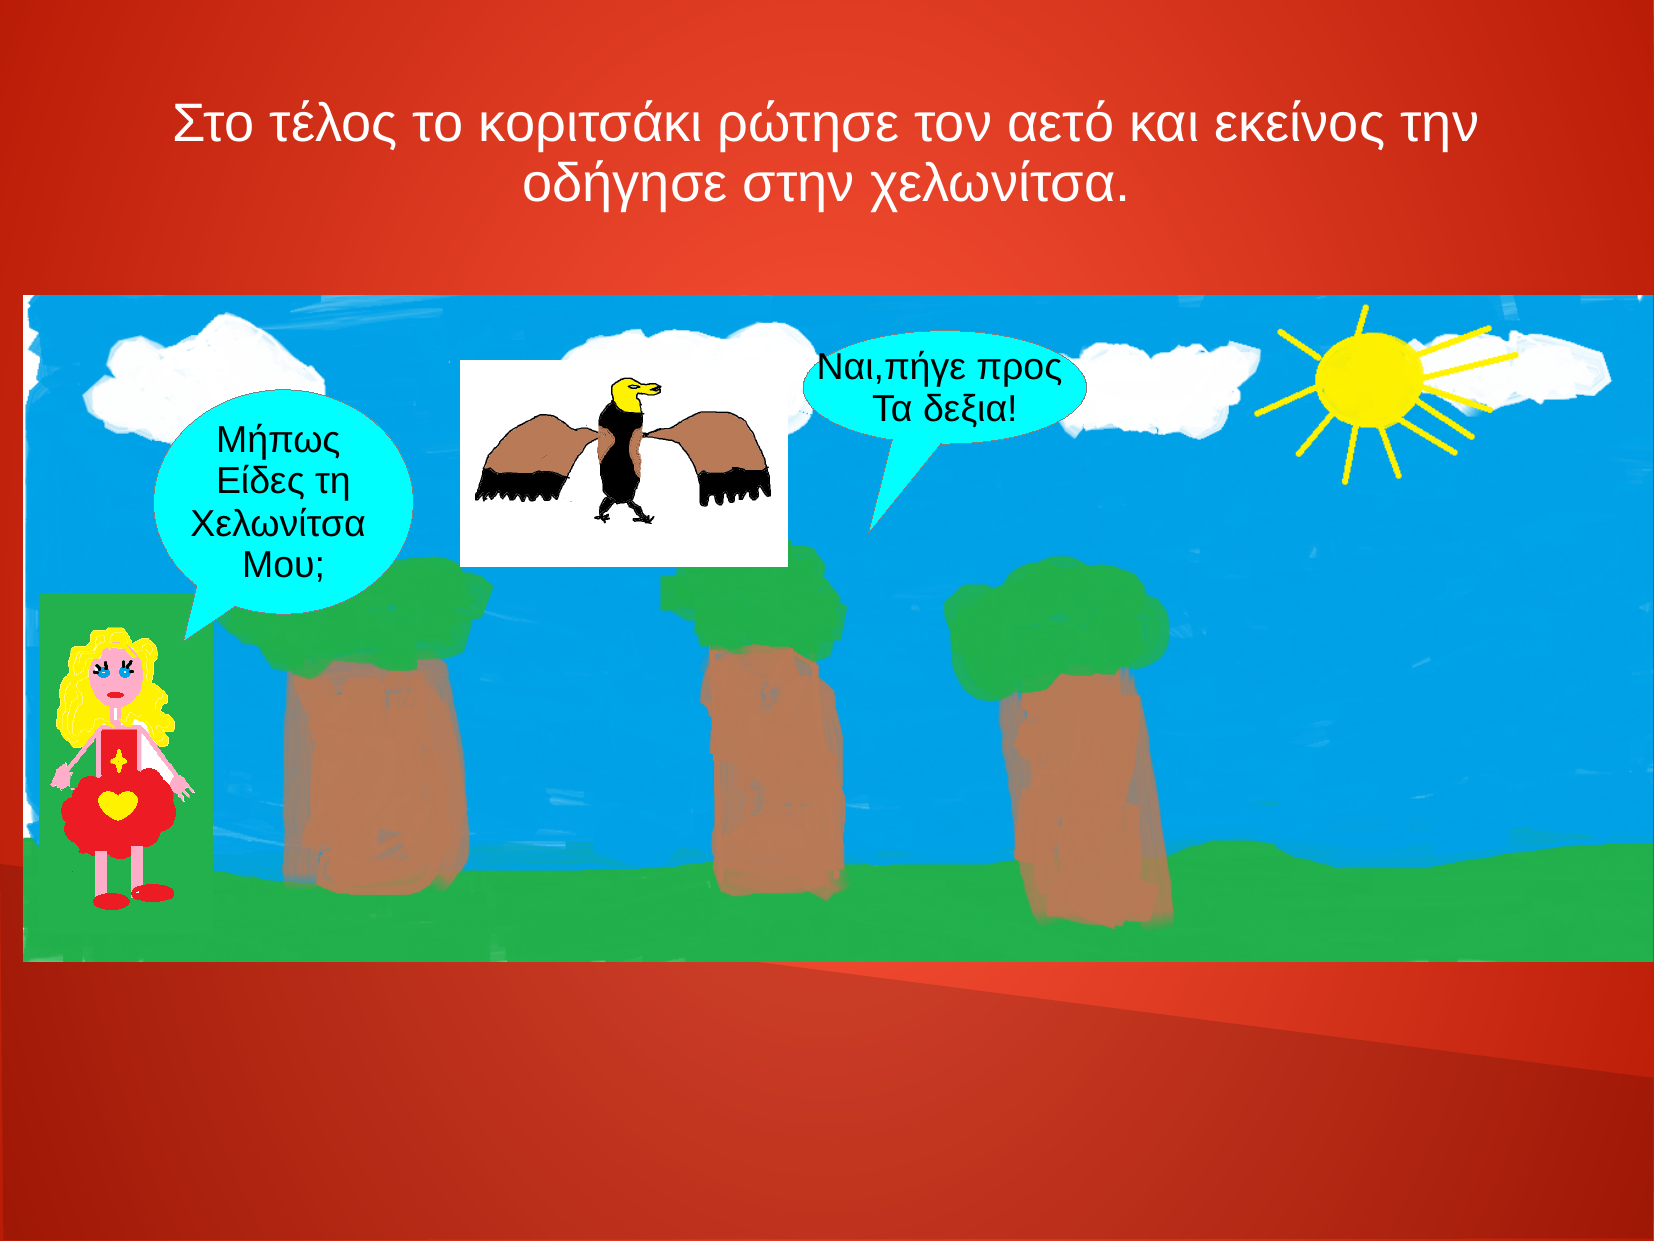

# Στο τέλος το κοριτσάκι ρώτησε τον αετό και εκείνος την οδήγησε στην χελωνίτσα.
Ναι,πήγε προς
Τα δεξια!
Μήπως
Είδες τη
Χελωνίτσα
Μου;